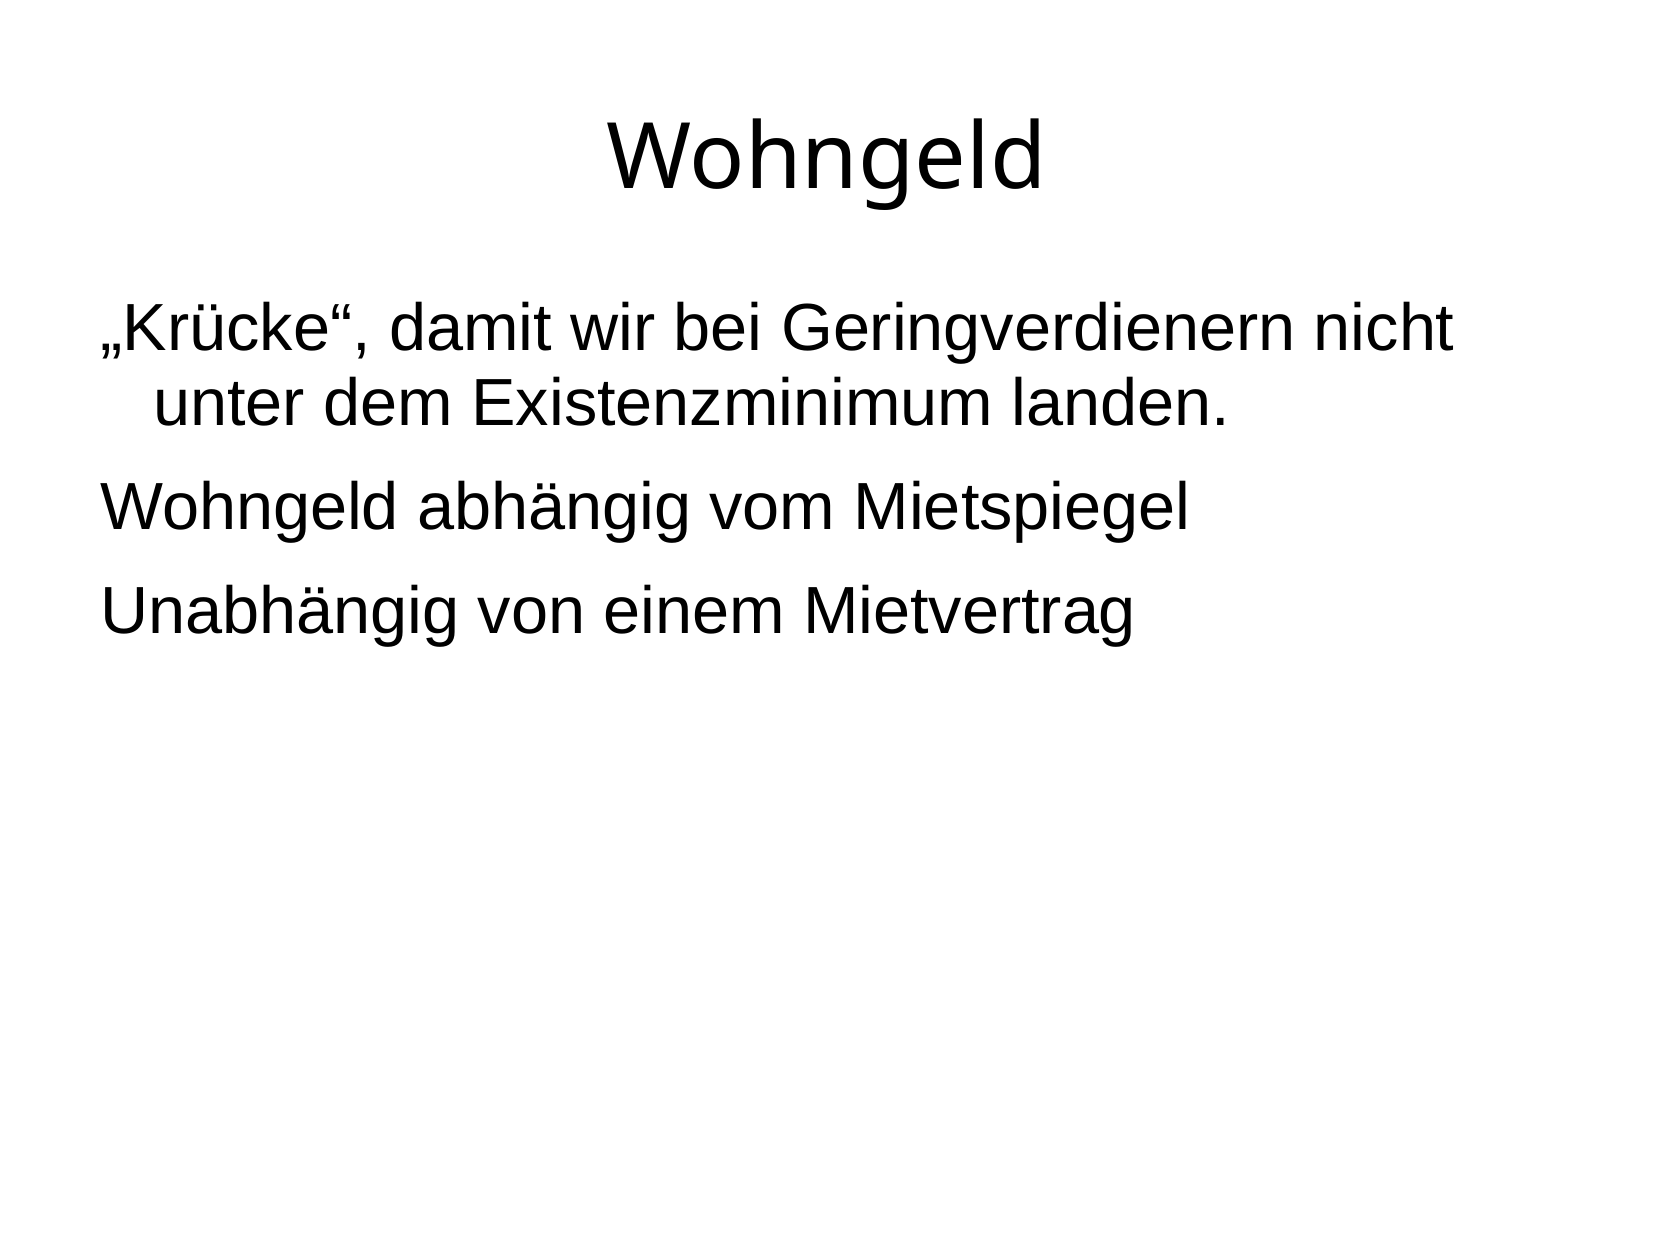

# Wohngeld
„Krücke“, damit wir bei Geringverdienern nicht unter dem Existenzminimum landen.
Wohngeld abhängig vom Mietspiegel
Unabhängig von einem Mietvertrag